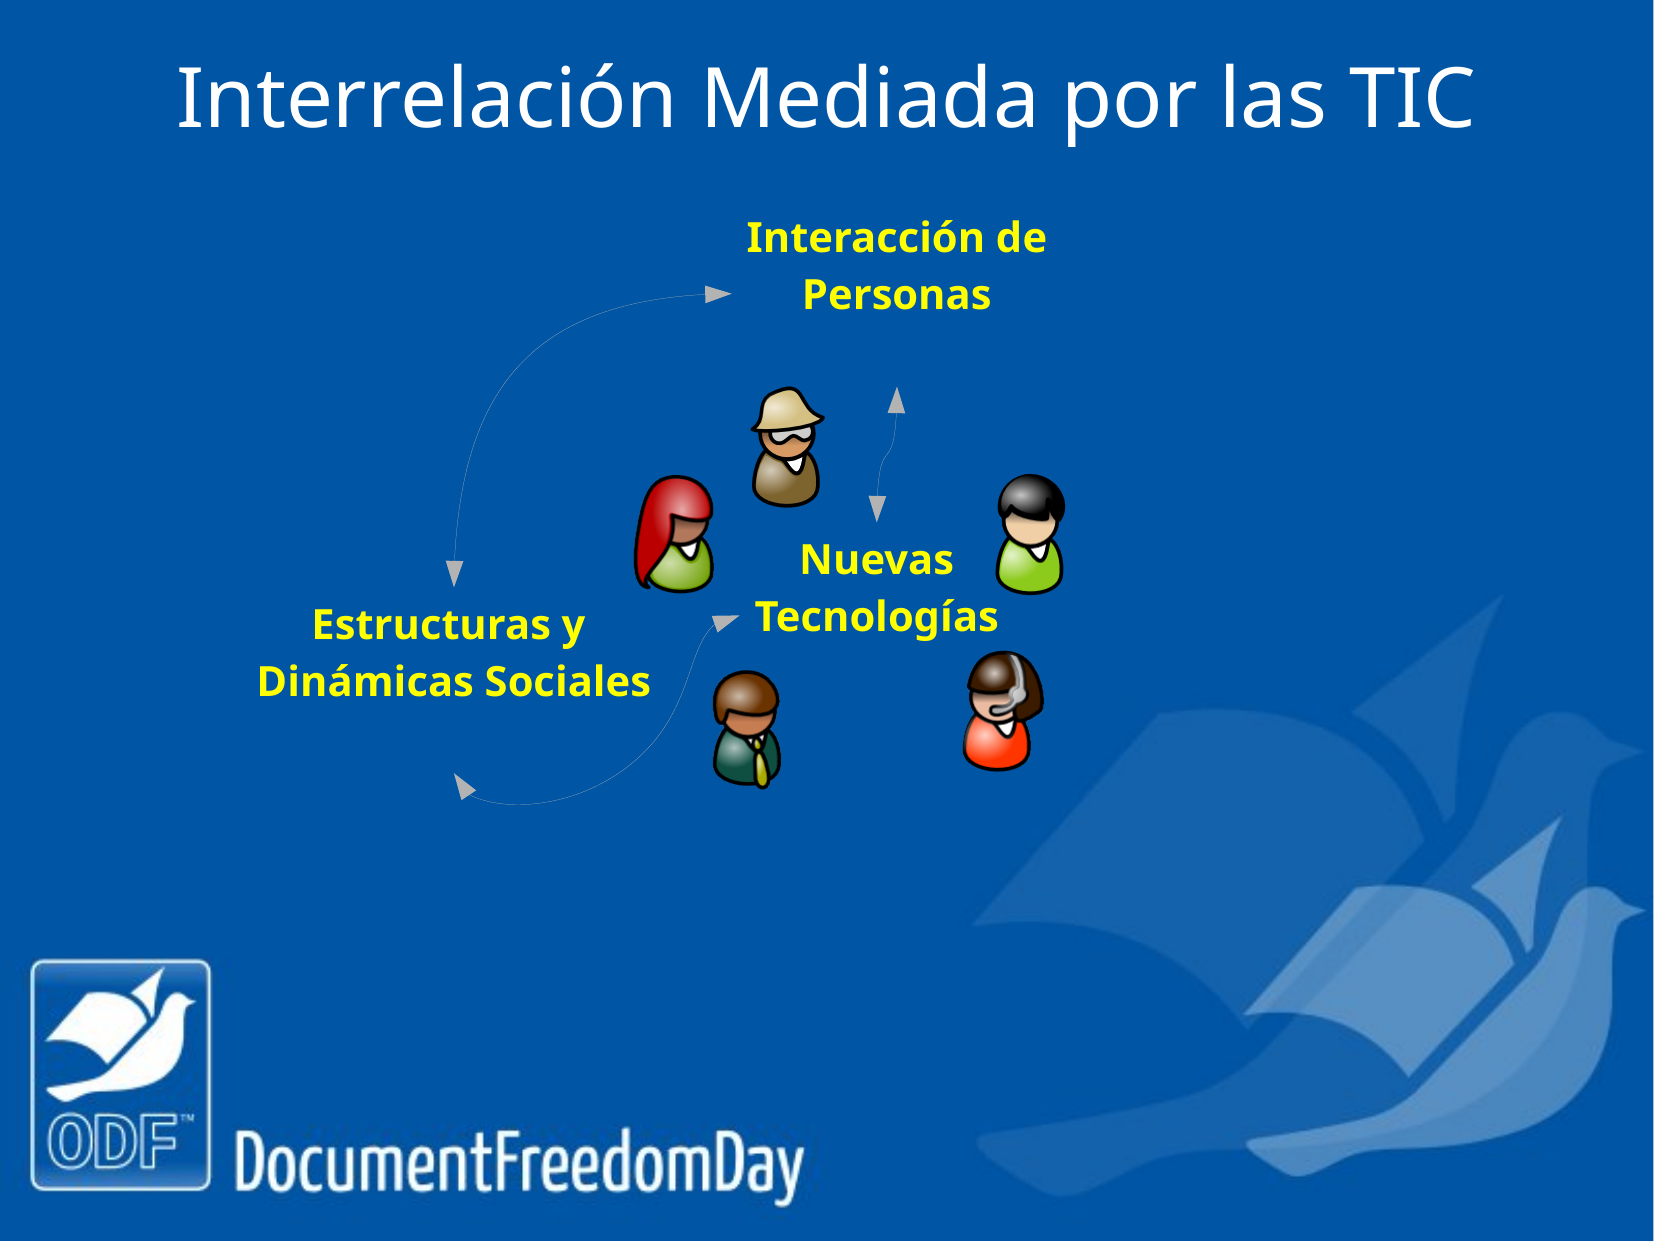

# Interrelación Mediada por las TIC
Interacción de
Personas
Nuevas
Tecnologías
Estructuras y
Dinámicas Sociales